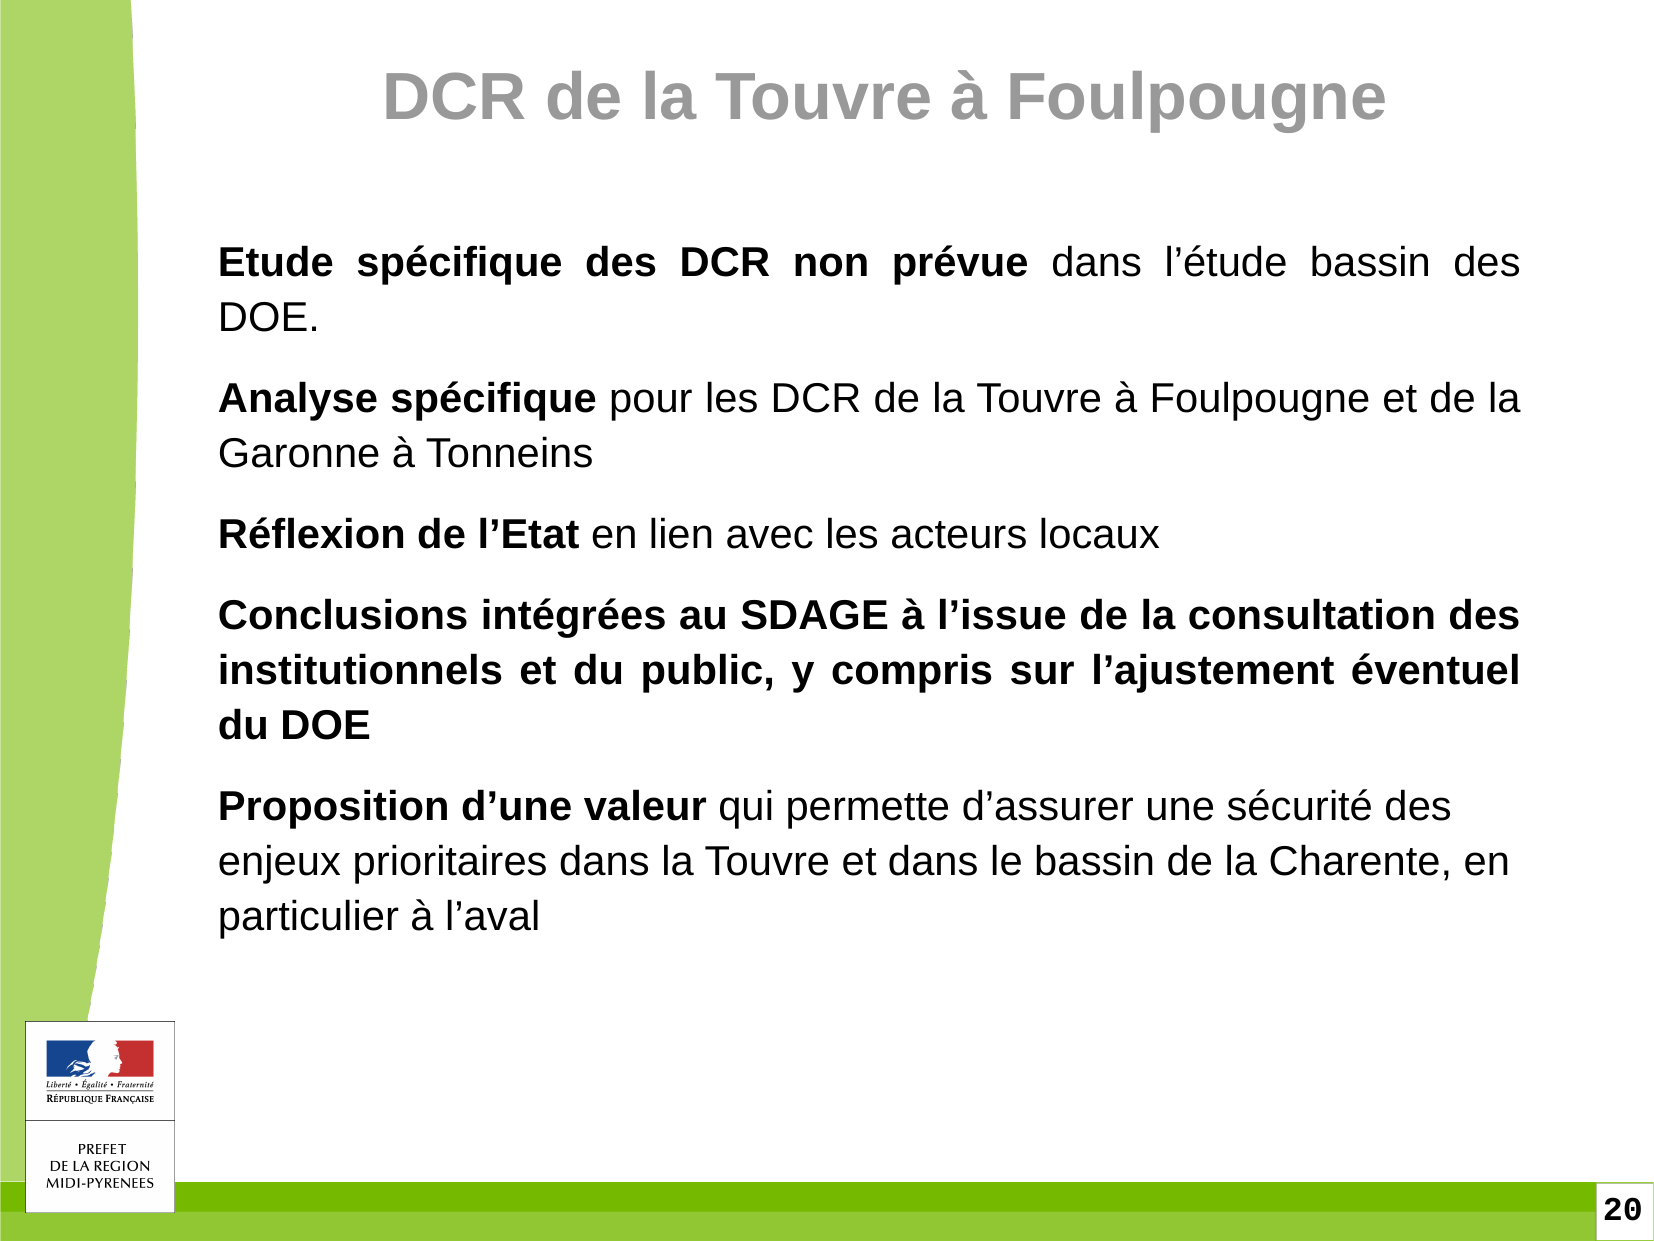

# DCR de la Touvre à Foulpougne
Etude spécifique des DCR non prévue dans l’étude bassin des DOE.
Analyse spécifique pour les DCR de la Touvre à Foulpougne et de la Garonne à Tonneins
Réflexion de l’Etat en lien avec les acteurs locaux
Conclusions intégrées au SDAGE à l’issue de la consultation des institutionnels et du public, y compris sur l’ajustement éventuel du DOE
Proposition d’une valeur qui permette d’assurer une sécurité des enjeux prioritaires dans la Touvre et dans le bassin de la Charente, en particulier à l’aval
20